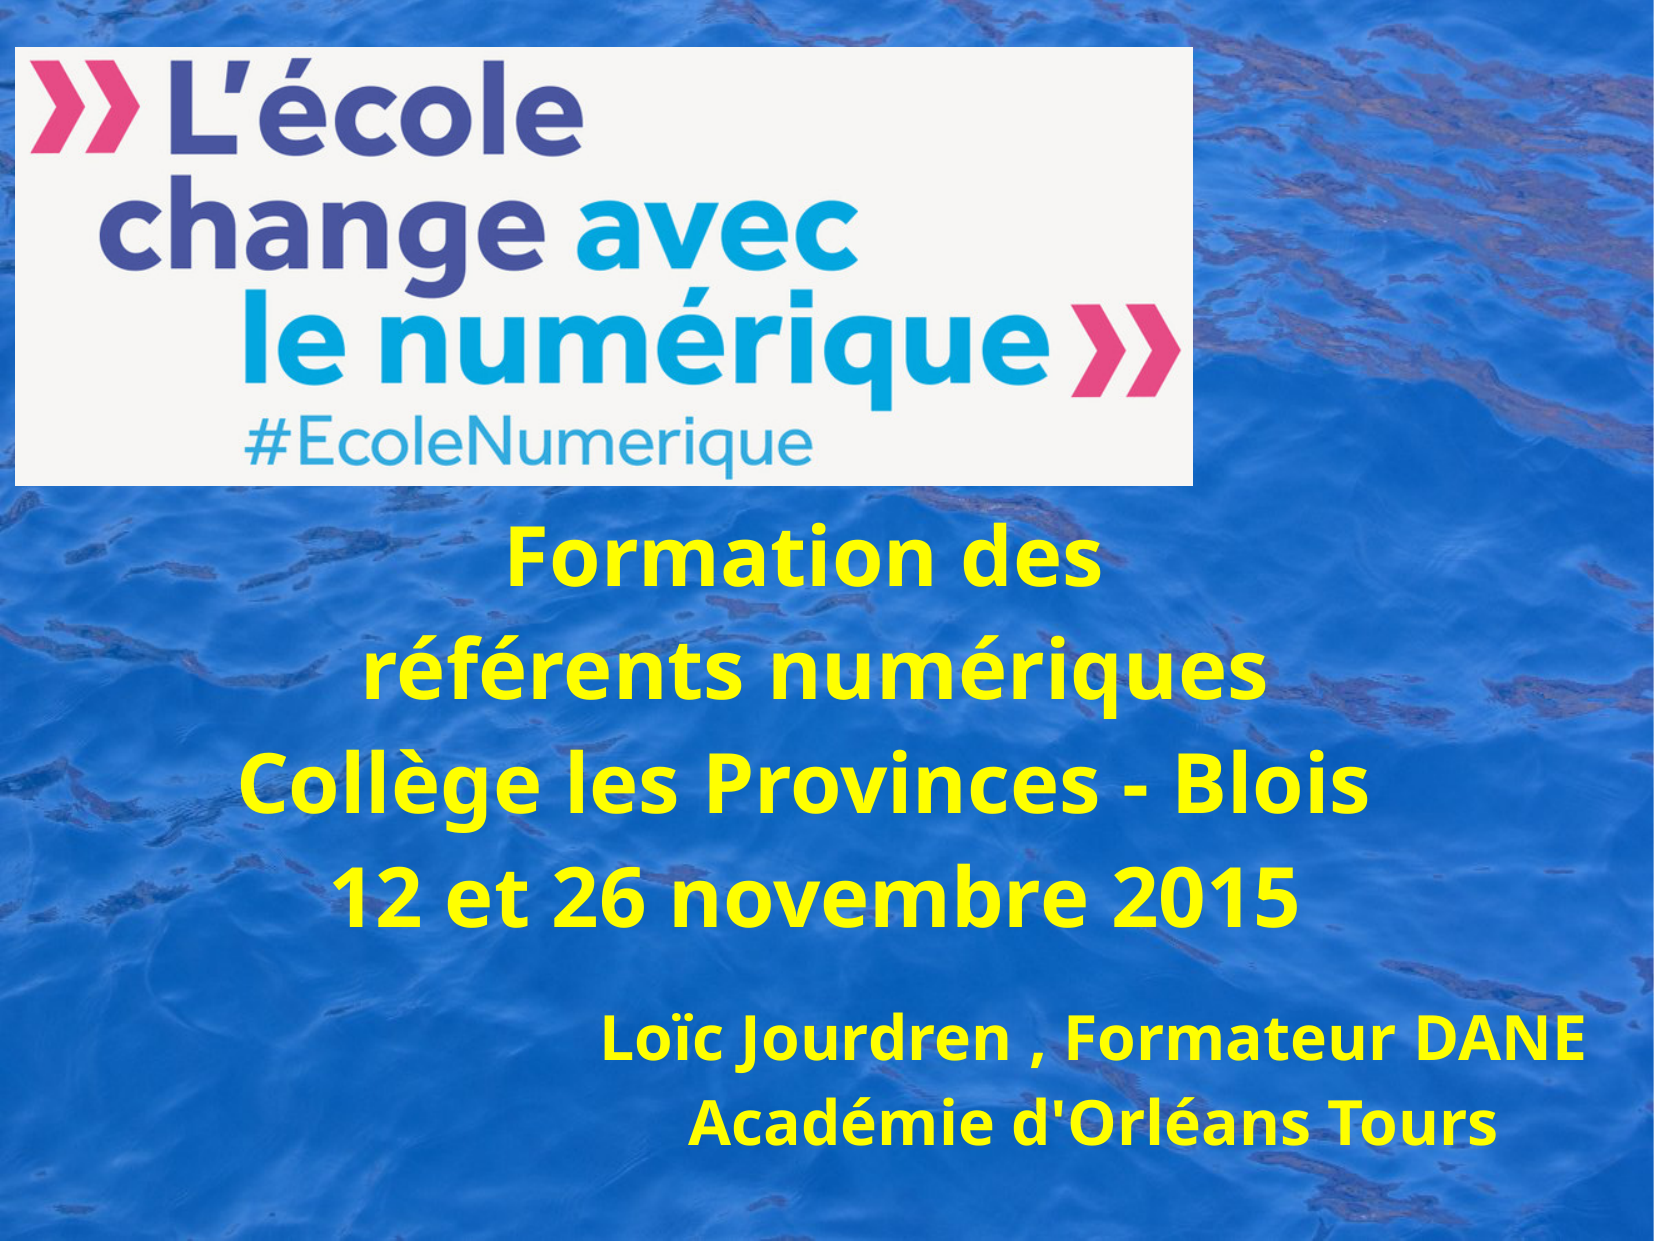

# Formation des référents numériques Collège les Provinces - Blois 12 et 26 novembre 2015
Loïc Jourdren , Formateur DANE
Académie d'Orléans Tours